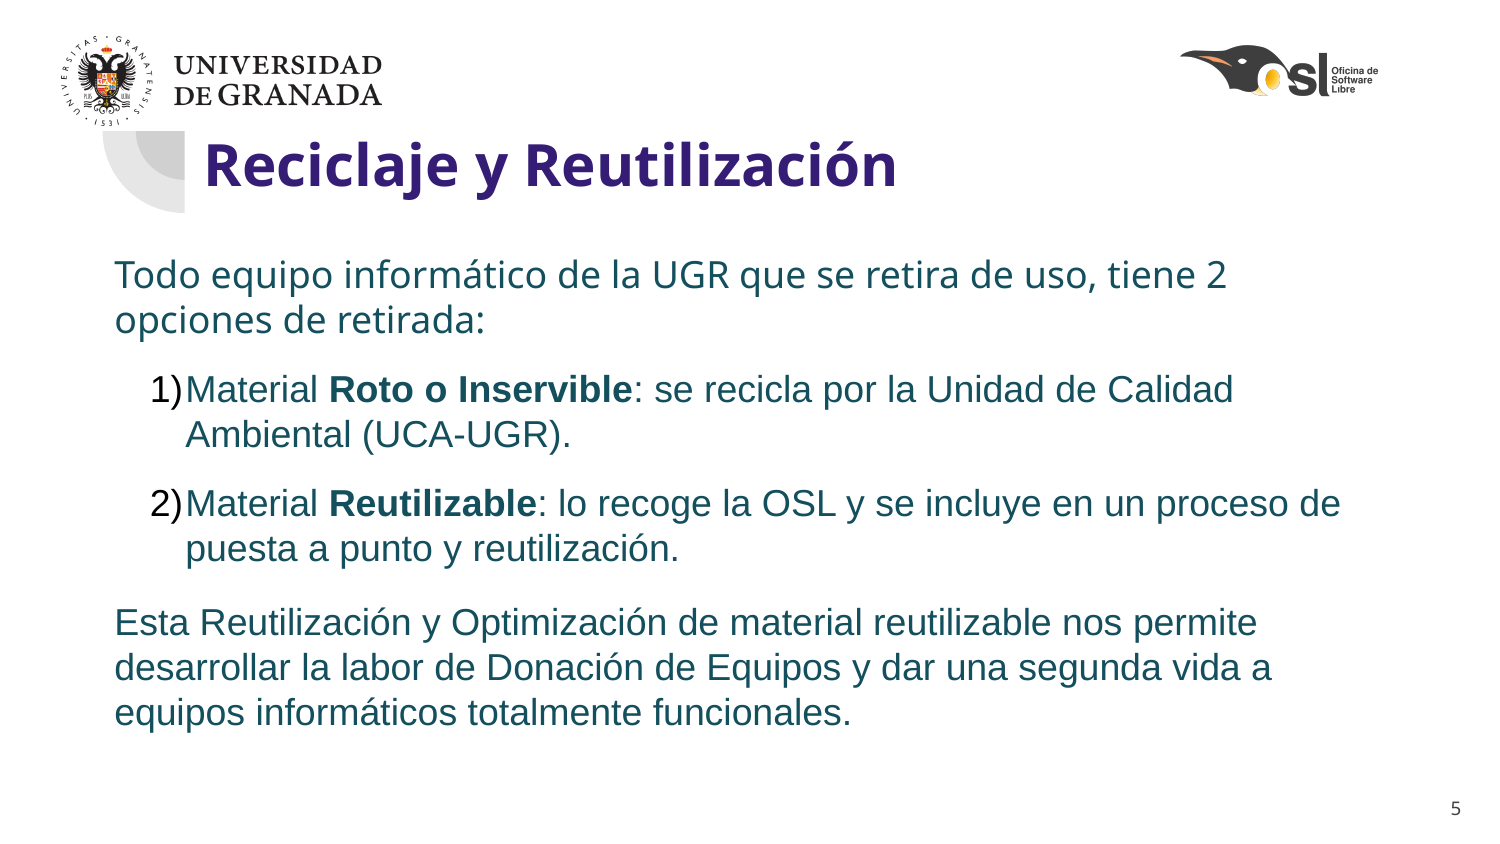

# Reciclaje y Reutilización
Todo equipo informático de la UGR que se retira de uso, tiene 2 opciones de retirada:
Material Roto o Inservible: se recicla por la Unidad de Calidad Ambiental (UCA-UGR).
Material Reutilizable: lo recoge la OSL y se incluye en un proceso de puesta a punto y reutilización.
Esta Reutilización y Optimización de material reutilizable nos permite desarrollar la labor de Donación de Equipos y dar una segunda vida a equipos informáticos totalmente funcionales.